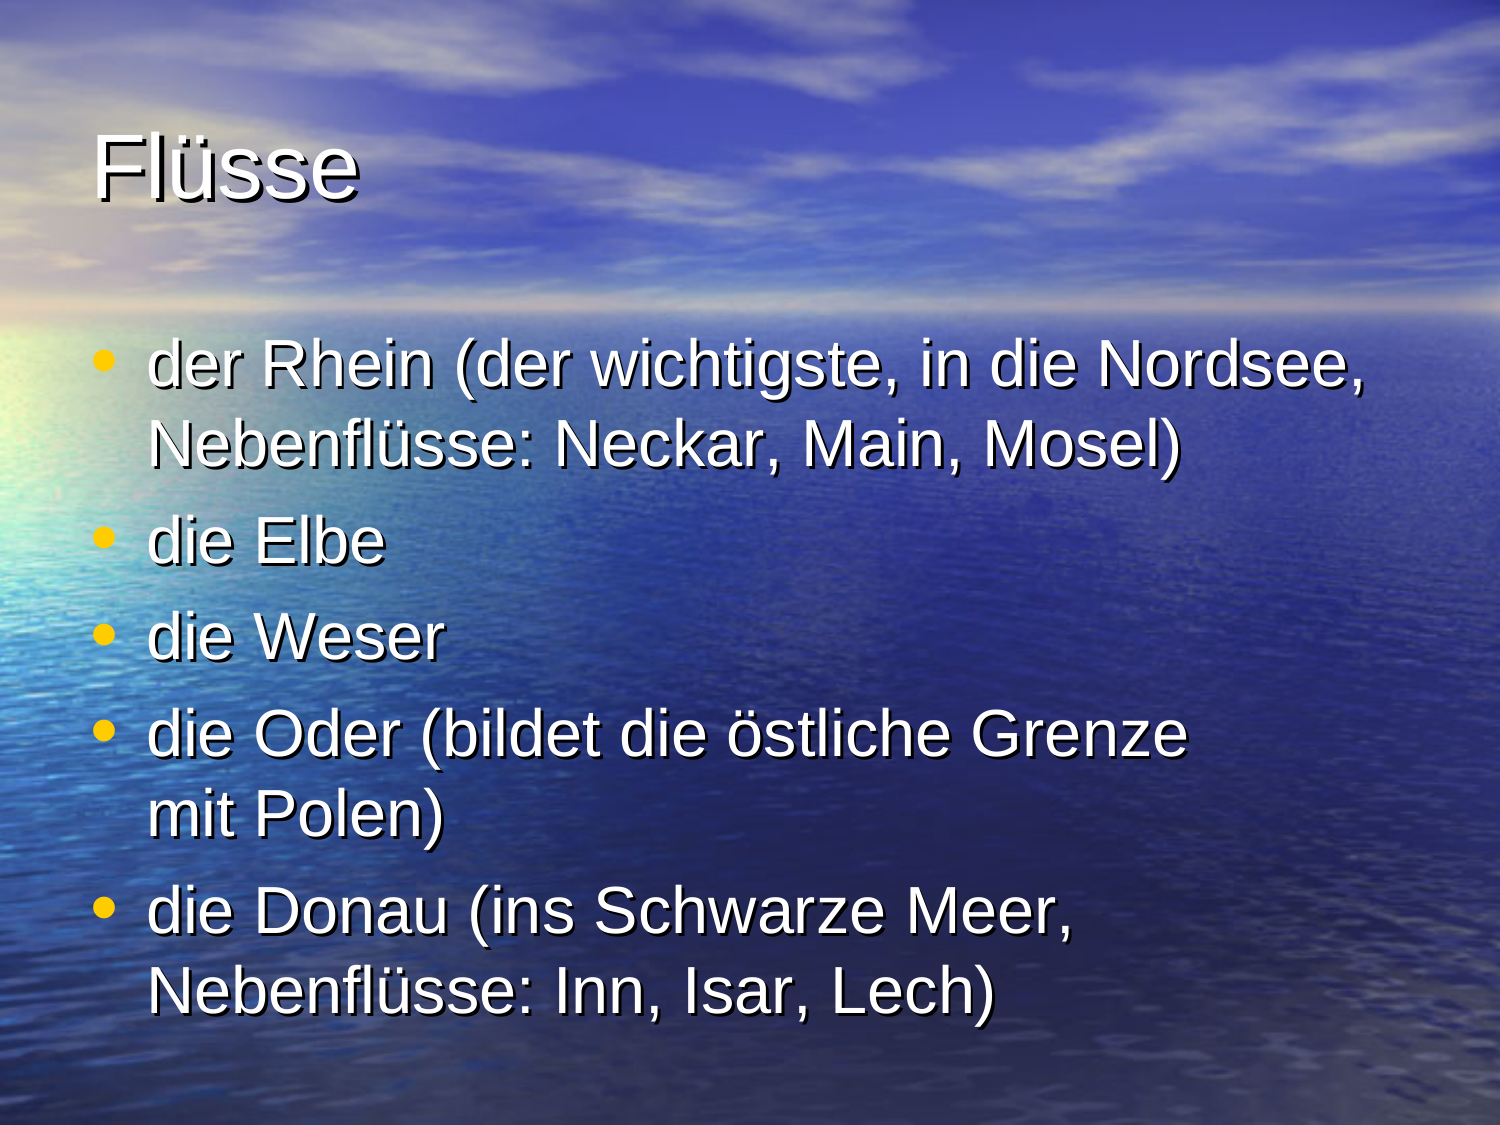

# Flüsse
der Rhein (der wichtigste, in die Nordsee, Nebenflüsse: Neckar, Main, Mosel)
die Elbe
die Weser
die Oder (bildet die östliche Grenze
mit Polen)
die Donau (ins Schwarze Meer, Nebenflüsse: Inn, Isar, Lech)